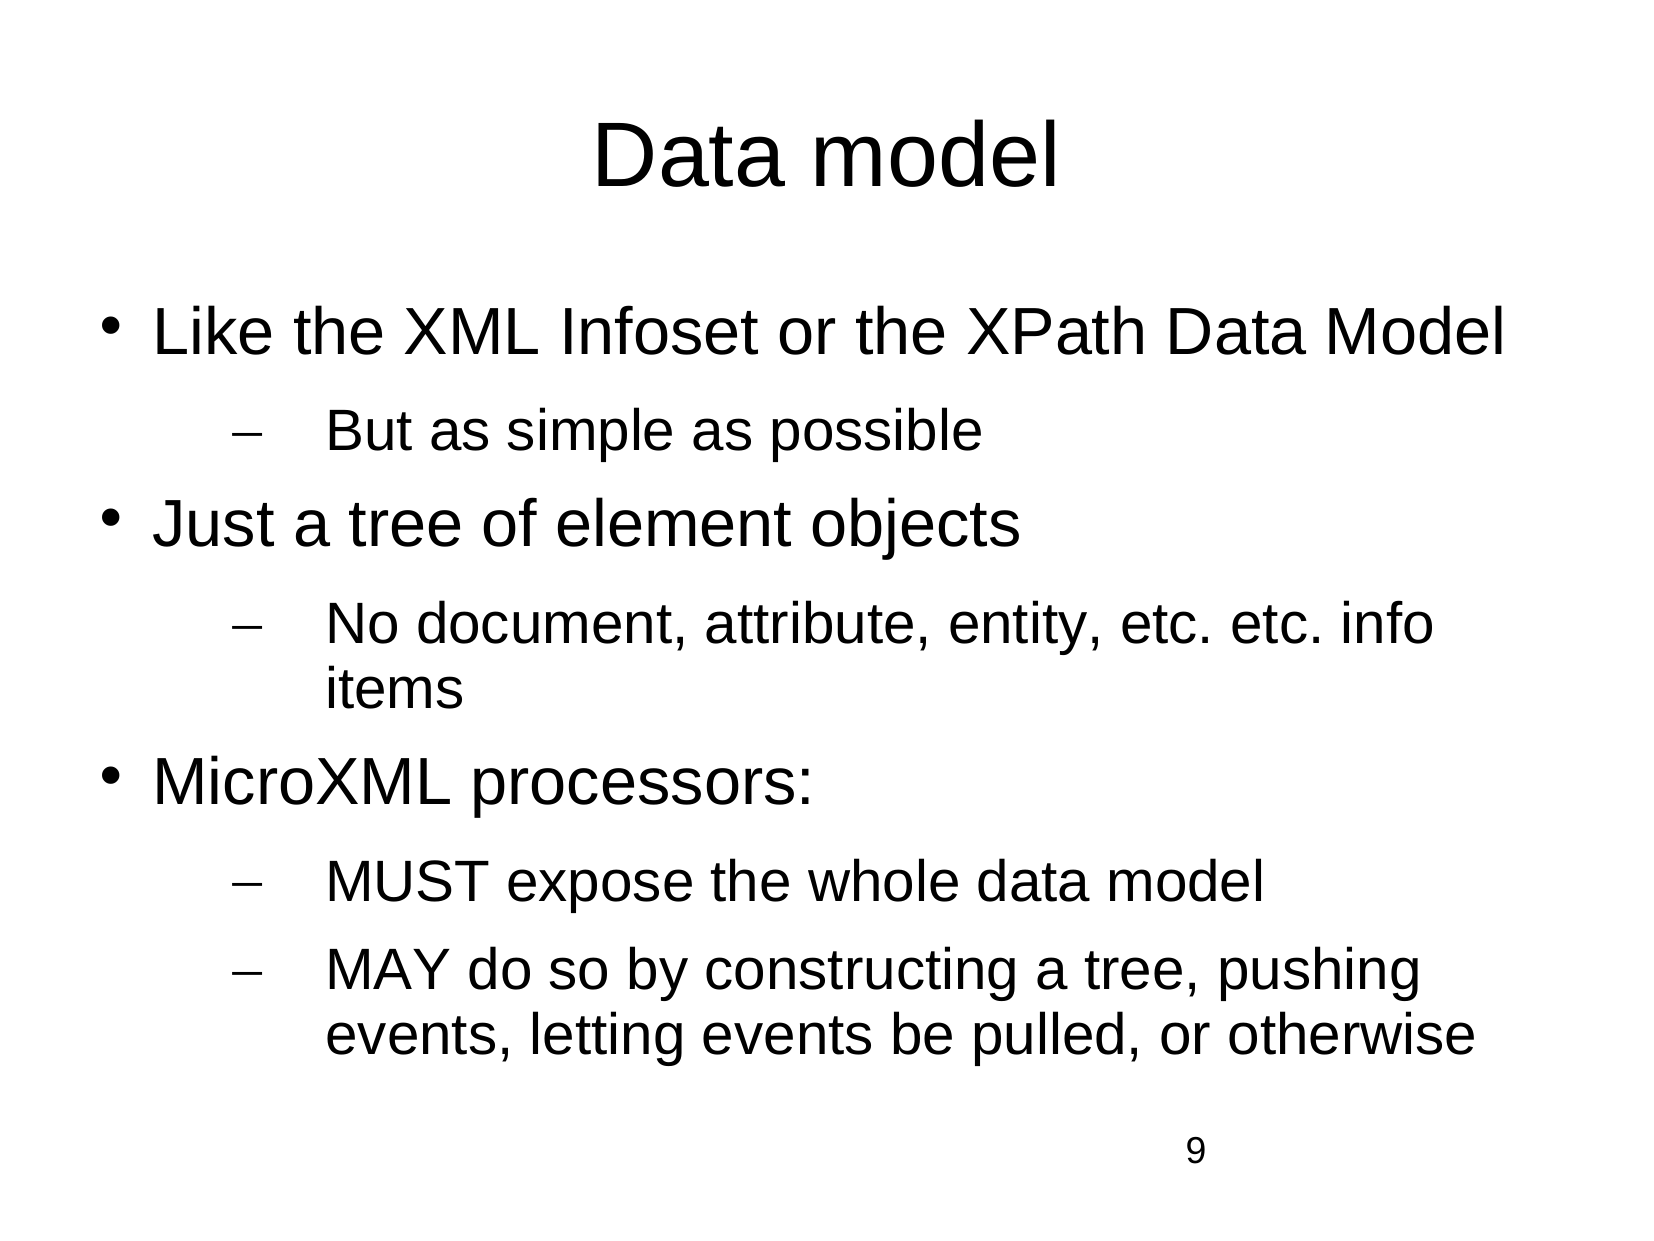

# Data model
Like the XML Infoset or the XPath Data Model
But as simple as possible
Just a tree of element objects
No document, attribute, entity, etc. etc. info items
MicroXML processors:
MUST expose the whole data model
MAY do so by constructing a tree, pushing events, letting events be pulled, or otherwise
9